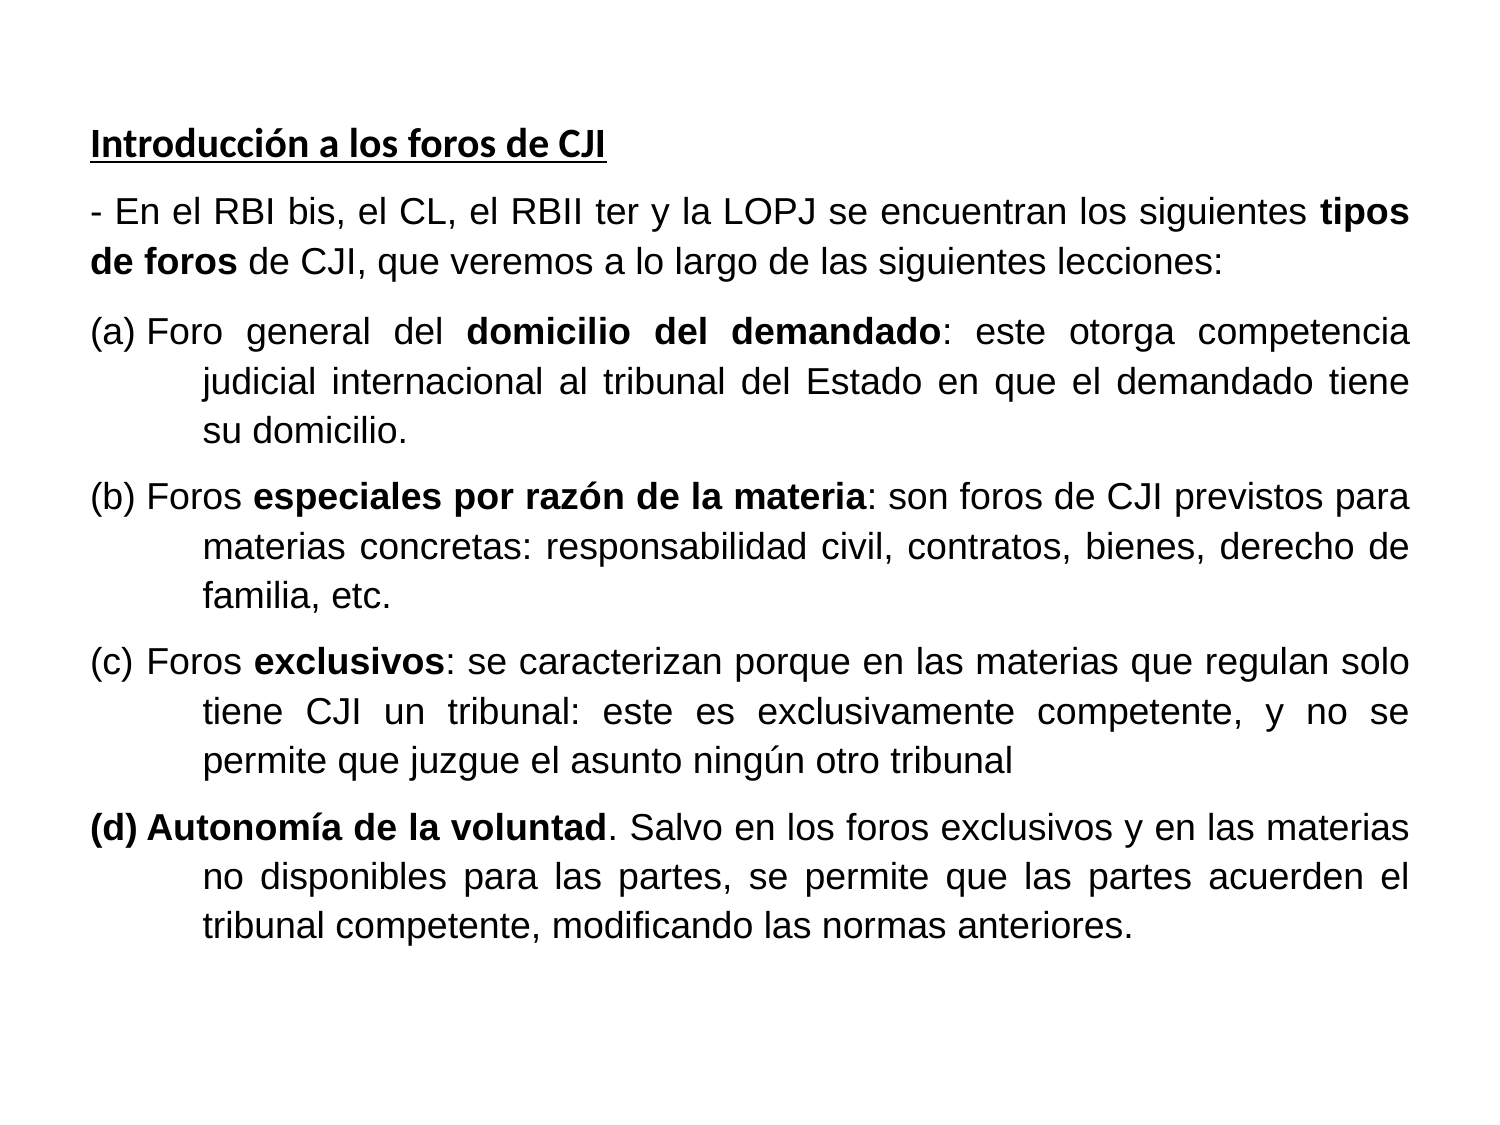

# Introducción a los foros de CJI
- En el RBI bis, el CL, el RBII ter y la LOPJ se encuentran los siguientes tipos de foros de CJI, que veremos a lo largo de las siguientes lecciones:
Foro general del domicilio del demandado: este otorga competencia judicial internacional al tribunal del Estado en que el demandado tiene su domicilio.
Foros especiales por razón de la materia: son foros de CJI previstos para materias concretas: responsabilidad civil, contratos, bienes, derecho de familia, etc.
Foros exclusivos: se caracterizan porque en las materias que regulan solo tiene CJI un tribunal: este es exclusivamente competente, y no se permite que juzgue el asunto ningún otro tribunal
Autonomía de la voluntad. Salvo en los foros exclusivos y en las materias no disponibles para las partes, se permite que las partes acuerden el tribunal competente, modificando las normas anteriores.